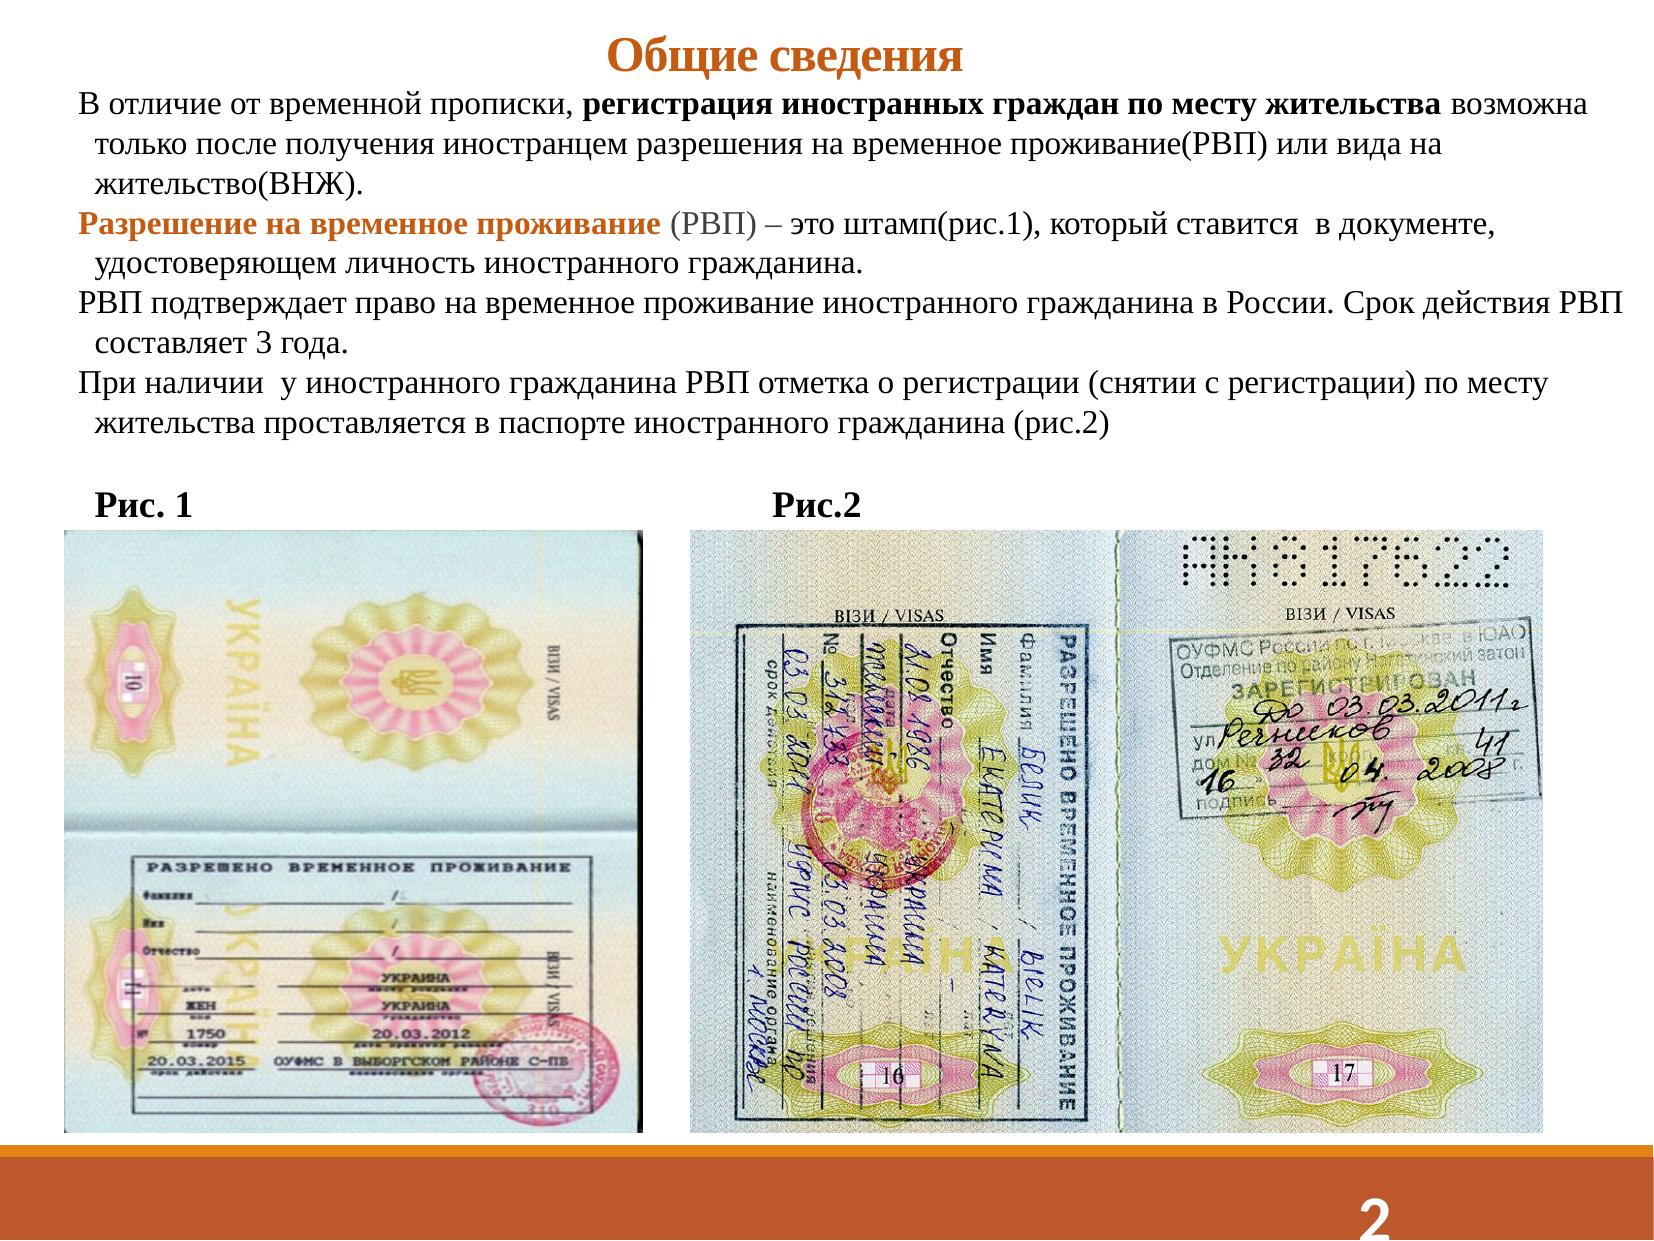

# Общие сведения
В отличие от временной прописки, регистрация иностранных граждан по месту жительства возможна только после получения иностранцем разрешения на временное проживание(РВП) или вида на жительство(ВНЖ).
Разрешение на временное проживание (РВП) – это штамп(рис.1), который ставится в документе, удостоверяющем личность иностранного гражданина.
РВП подтверждает право на временное проживание иностранного гражданина в России. Срок действия РВП составляет 3 года.
При наличии у иностранного гражданина РВП отметка о регистрации (снятии с регистрации) по месту жительства проставляется в паспорте иностранного гражданина (рис.2)
Рис. 1 Рис.2